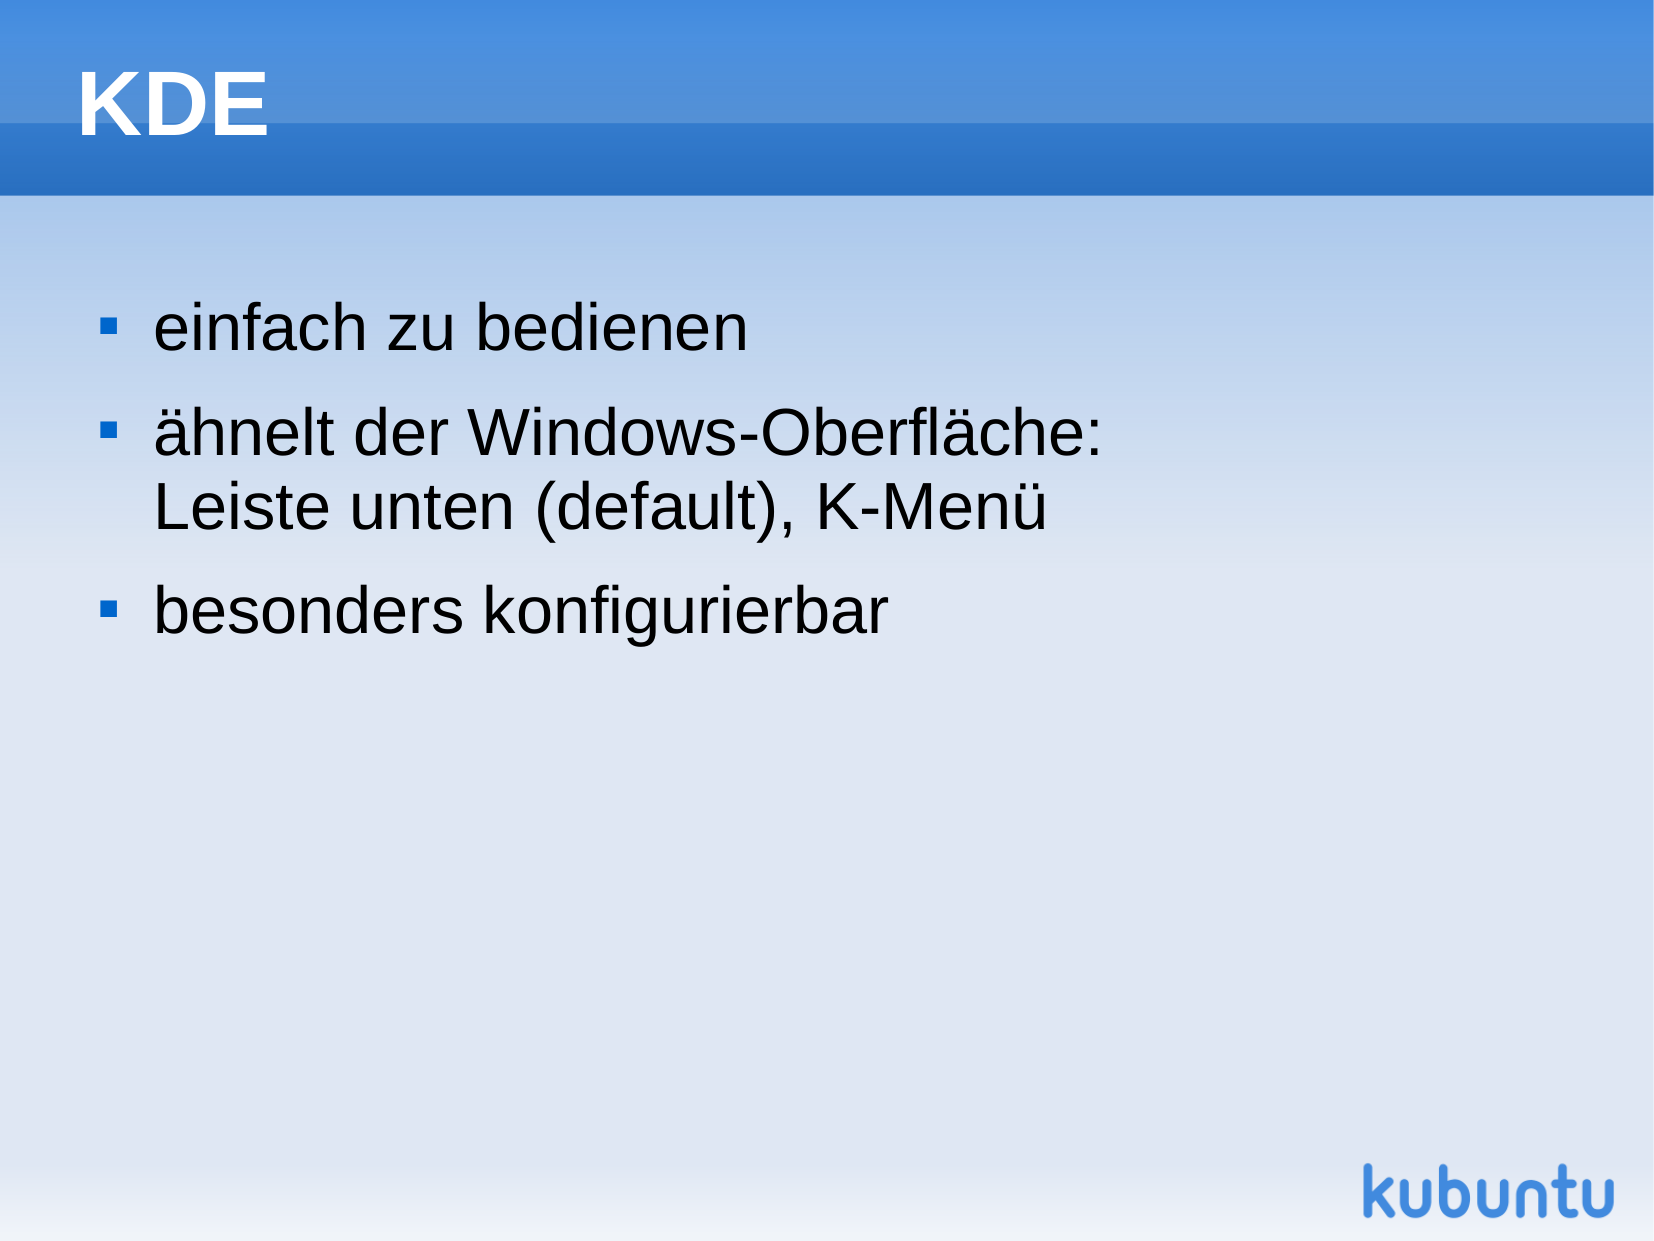

# KDE
einfach zu bedienen
ähnelt der Windows-Oberfläche:
Leiste unten (default), K-Menü
besonders konfigurierbar